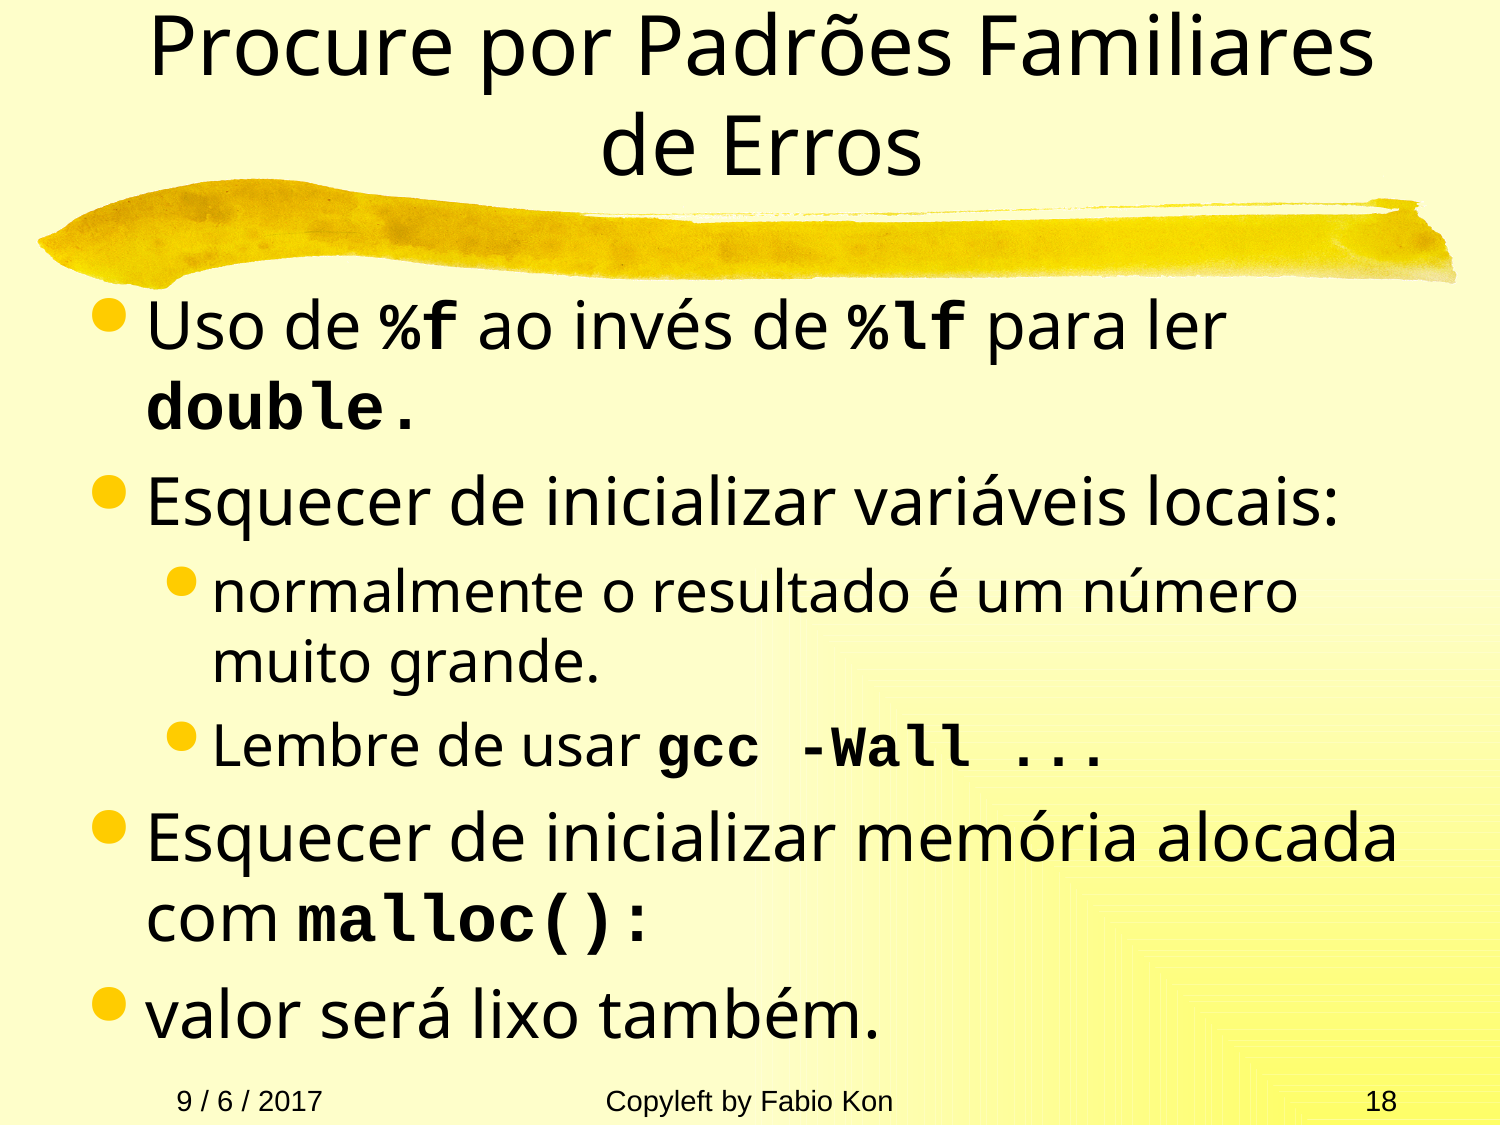

# Procure por Padrões Familiares de Erros
Uso de %f ao invés de %lf para ler double.
Esquecer de inicializar variáveis locais:
normalmente o resultado é um número muito grande.
Lembre de usar gcc -Wall ...
Esquecer de inicializar memória alocada com malloc():
valor será lixo também.
ECOOP'99 OOOSW
18